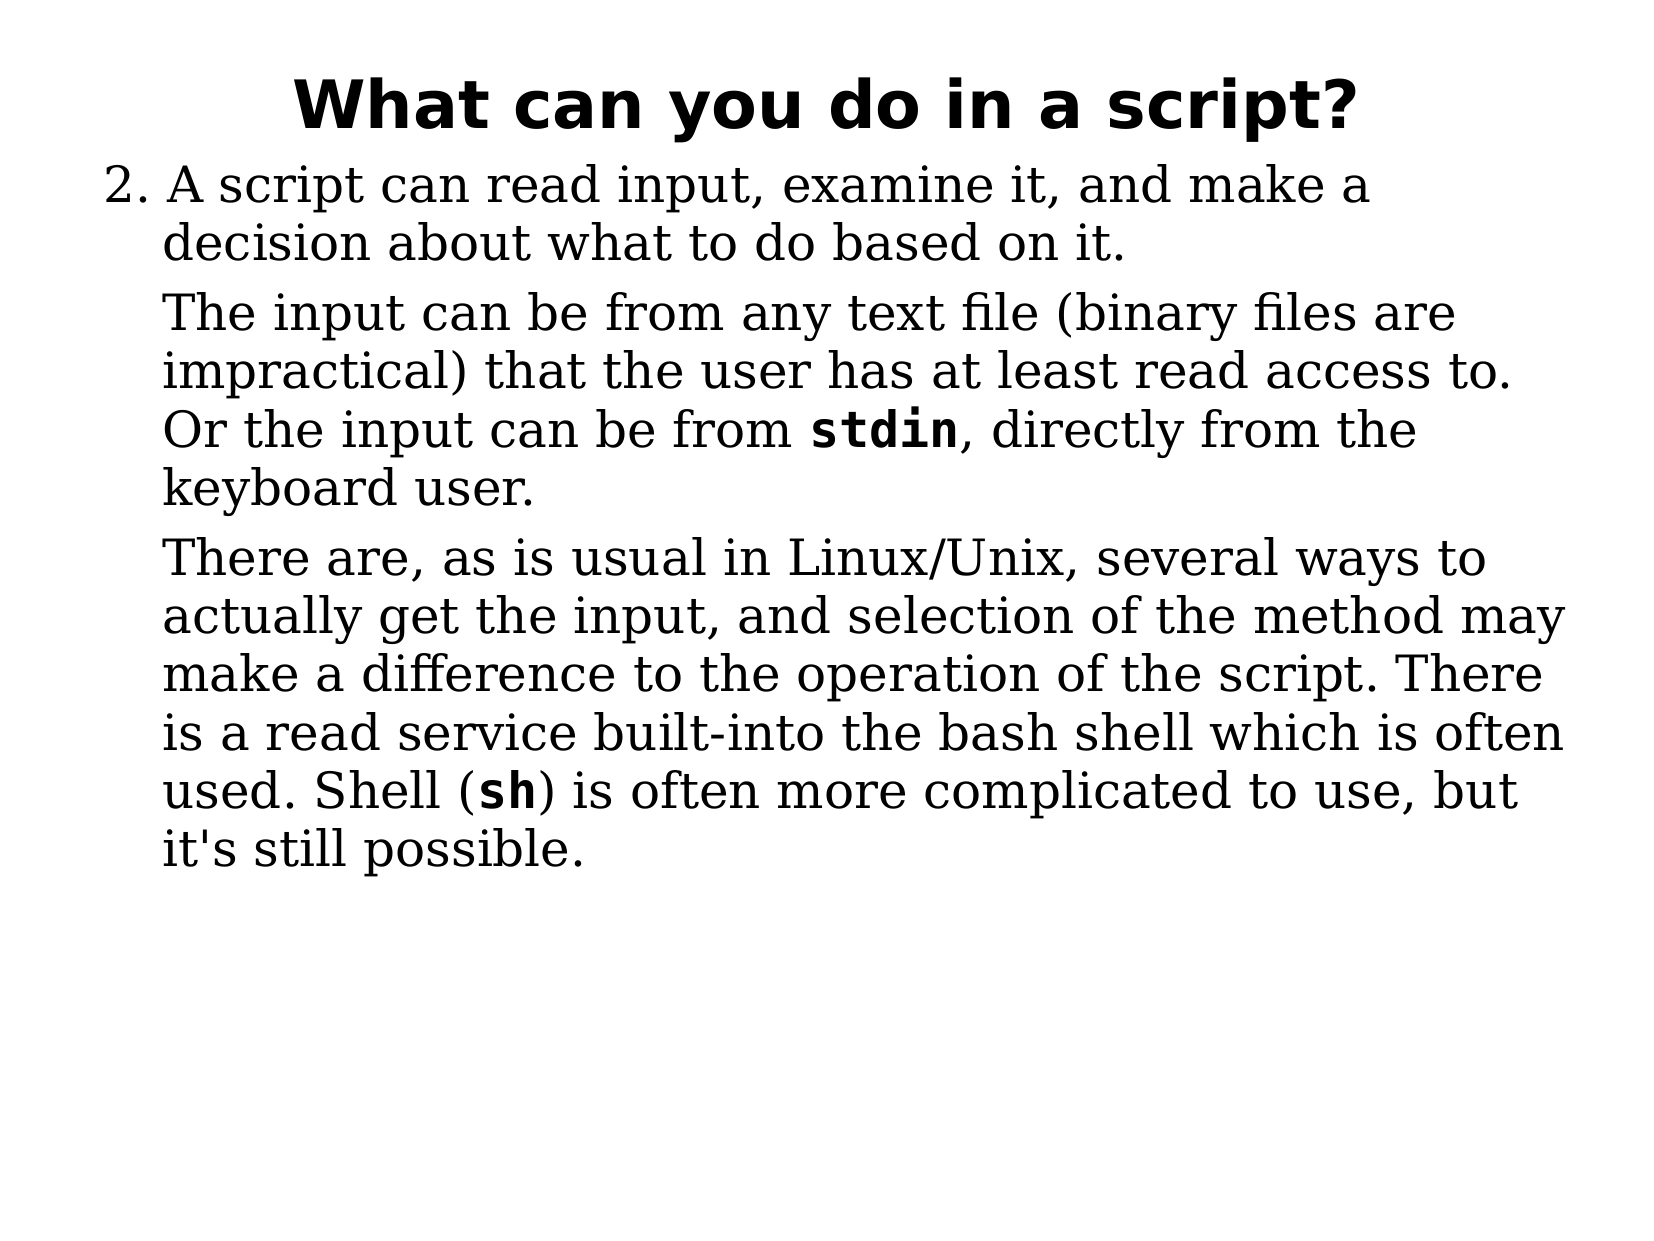

What can you do in a script?
2. A script can read input, examine it, and make a decision about what to do based on it.
The input can be from any text file (binary files are impractical) that the user has at least read access to. Or the input can be from stdin, directly from the keyboard user.
There are, as is usual in Linux/Unix, several ways to actually get the input, and selection of the method may make a difference to the operation of the script. There is a read service built-into the bash shell which is often used. Shell (sh) is often more complicated to use, but it's still possible.